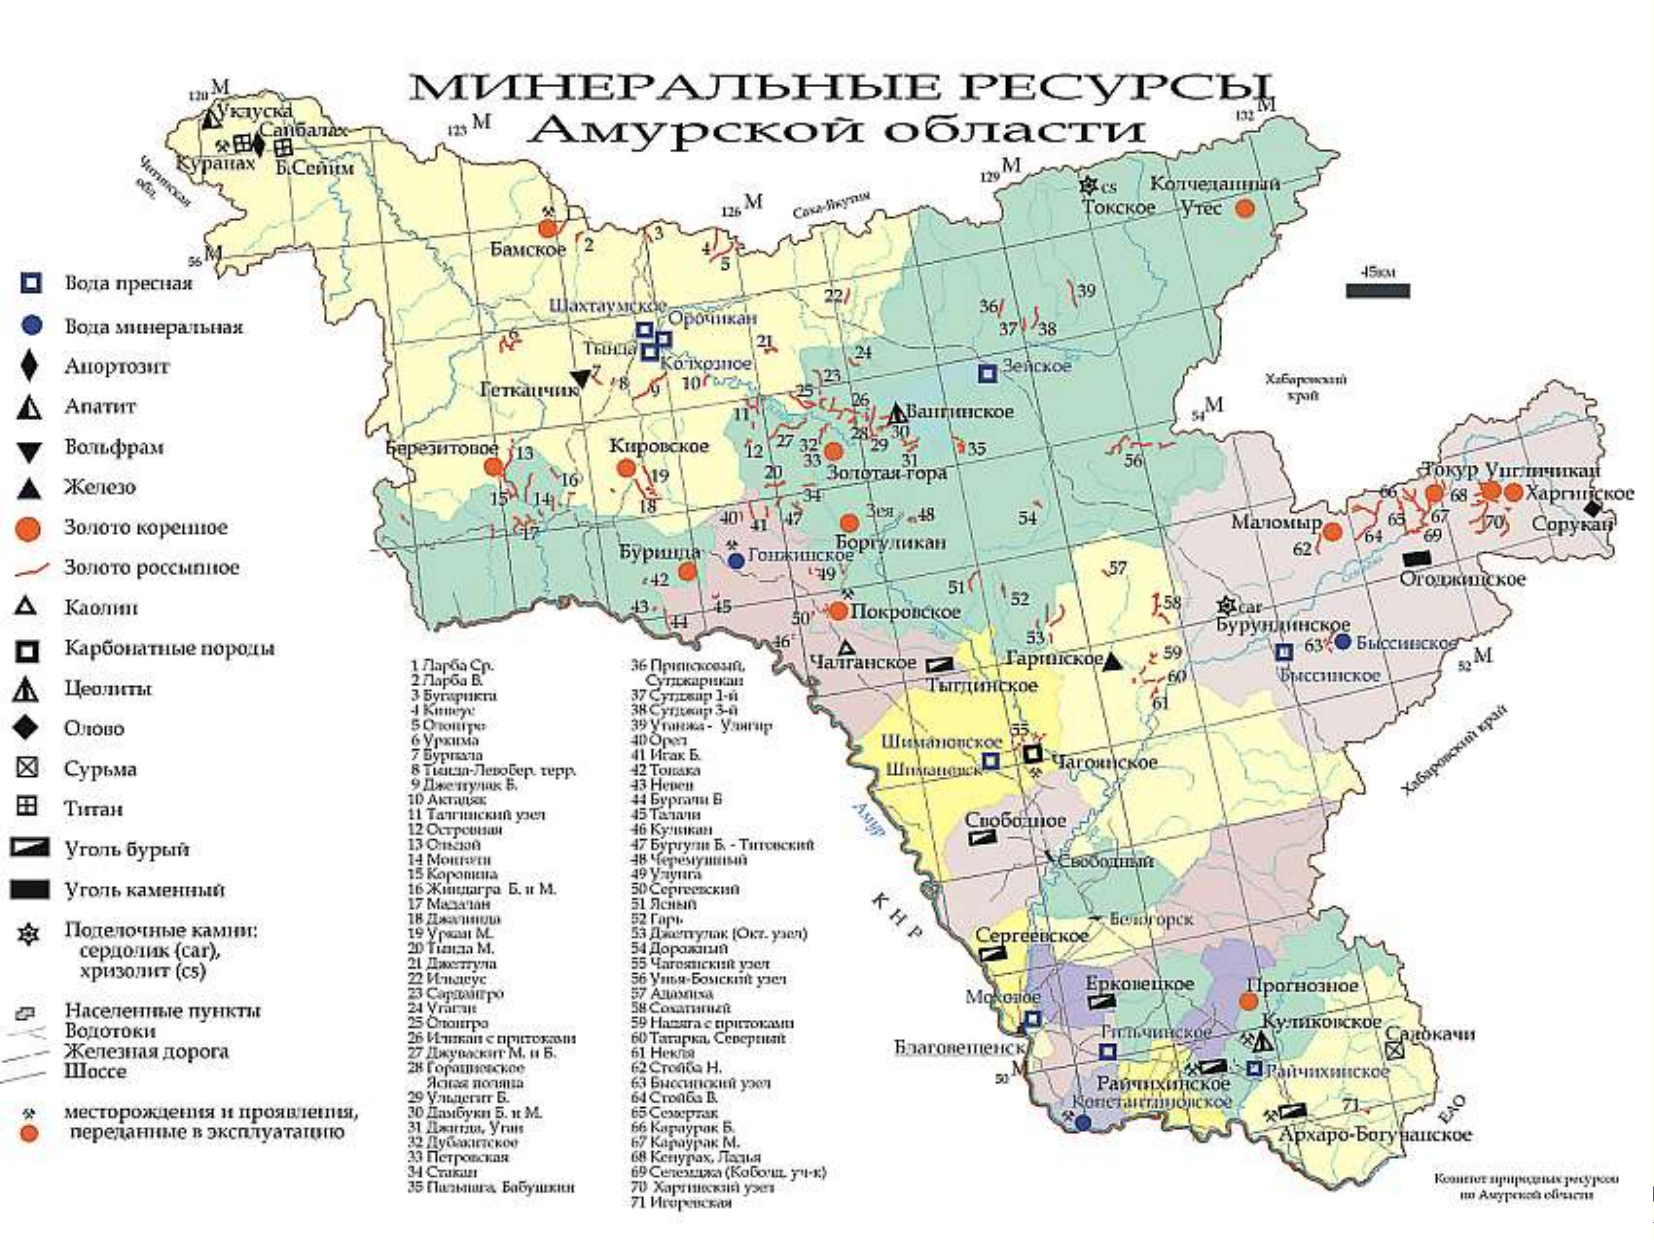

Минеральные ресурсы — Карта Амурской области полезных ископаемых